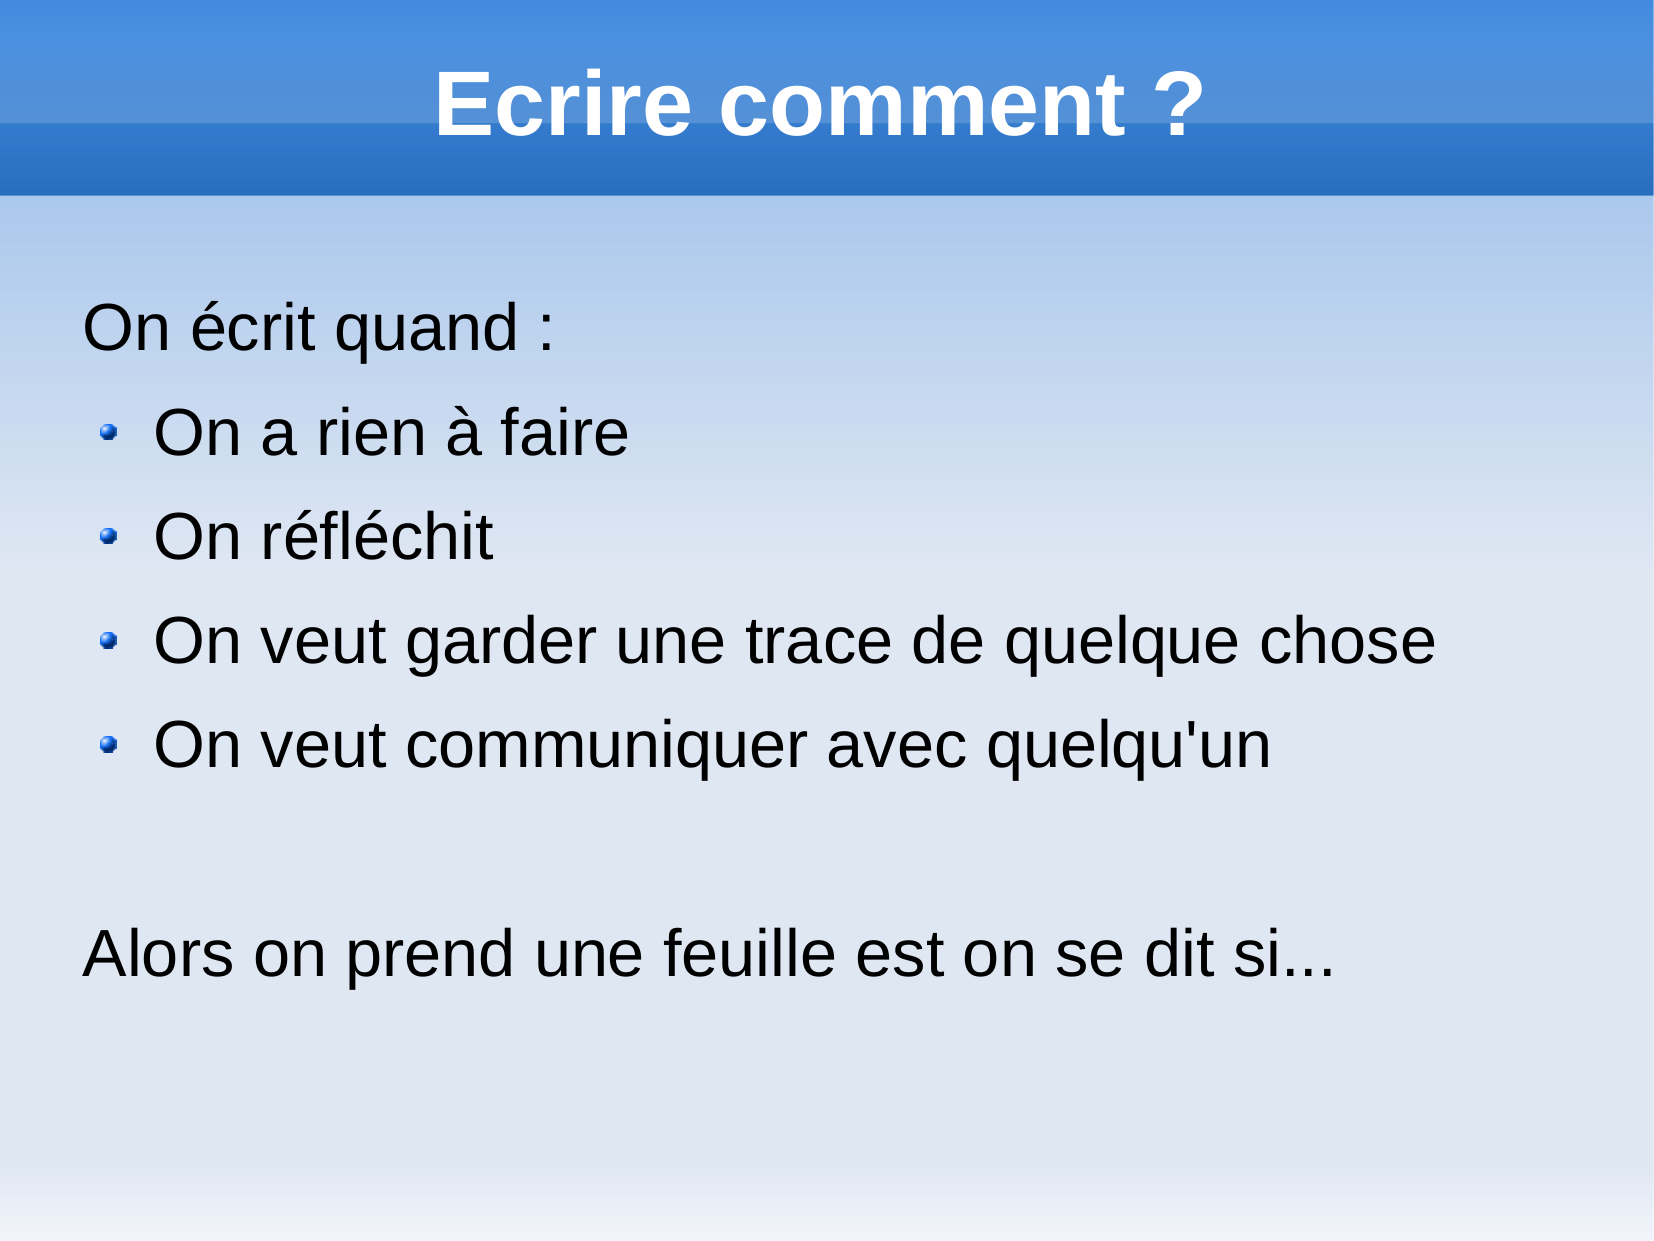

# Ecrire comment ?
On écrit quand :
On a rien à faire
On réfléchit
On veut garder une trace de quelque chose
On veut communiquer avec quelqu'un
Alors on prend une feuille est on se dit si...